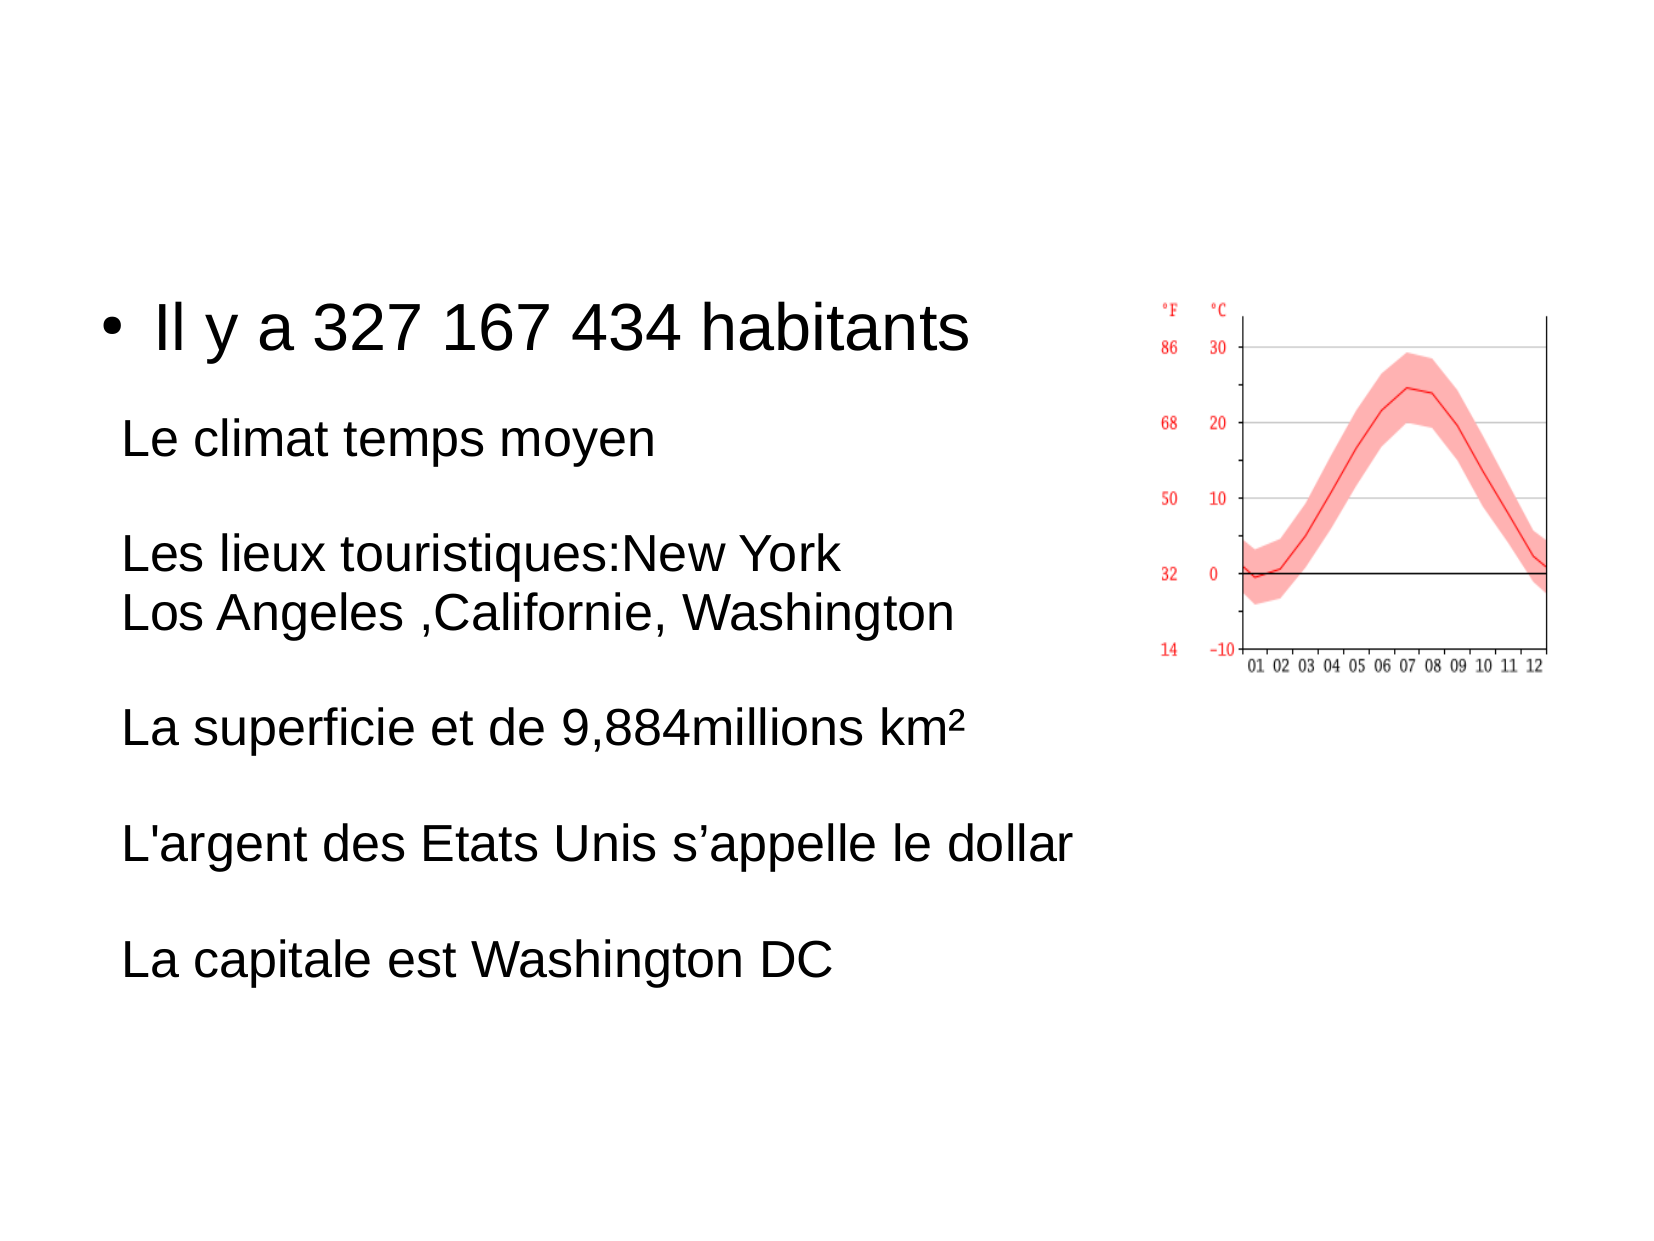

#
Il y a 327 167 434 habitants
e
Le climat temps moyen
Les lieux touristiques:New York
Los Angeles ,Californie, Washington
La superficie et de 9,884millions km²
L'argent des Etats Unis s’appelle le dollar
La capitale est Washington DC